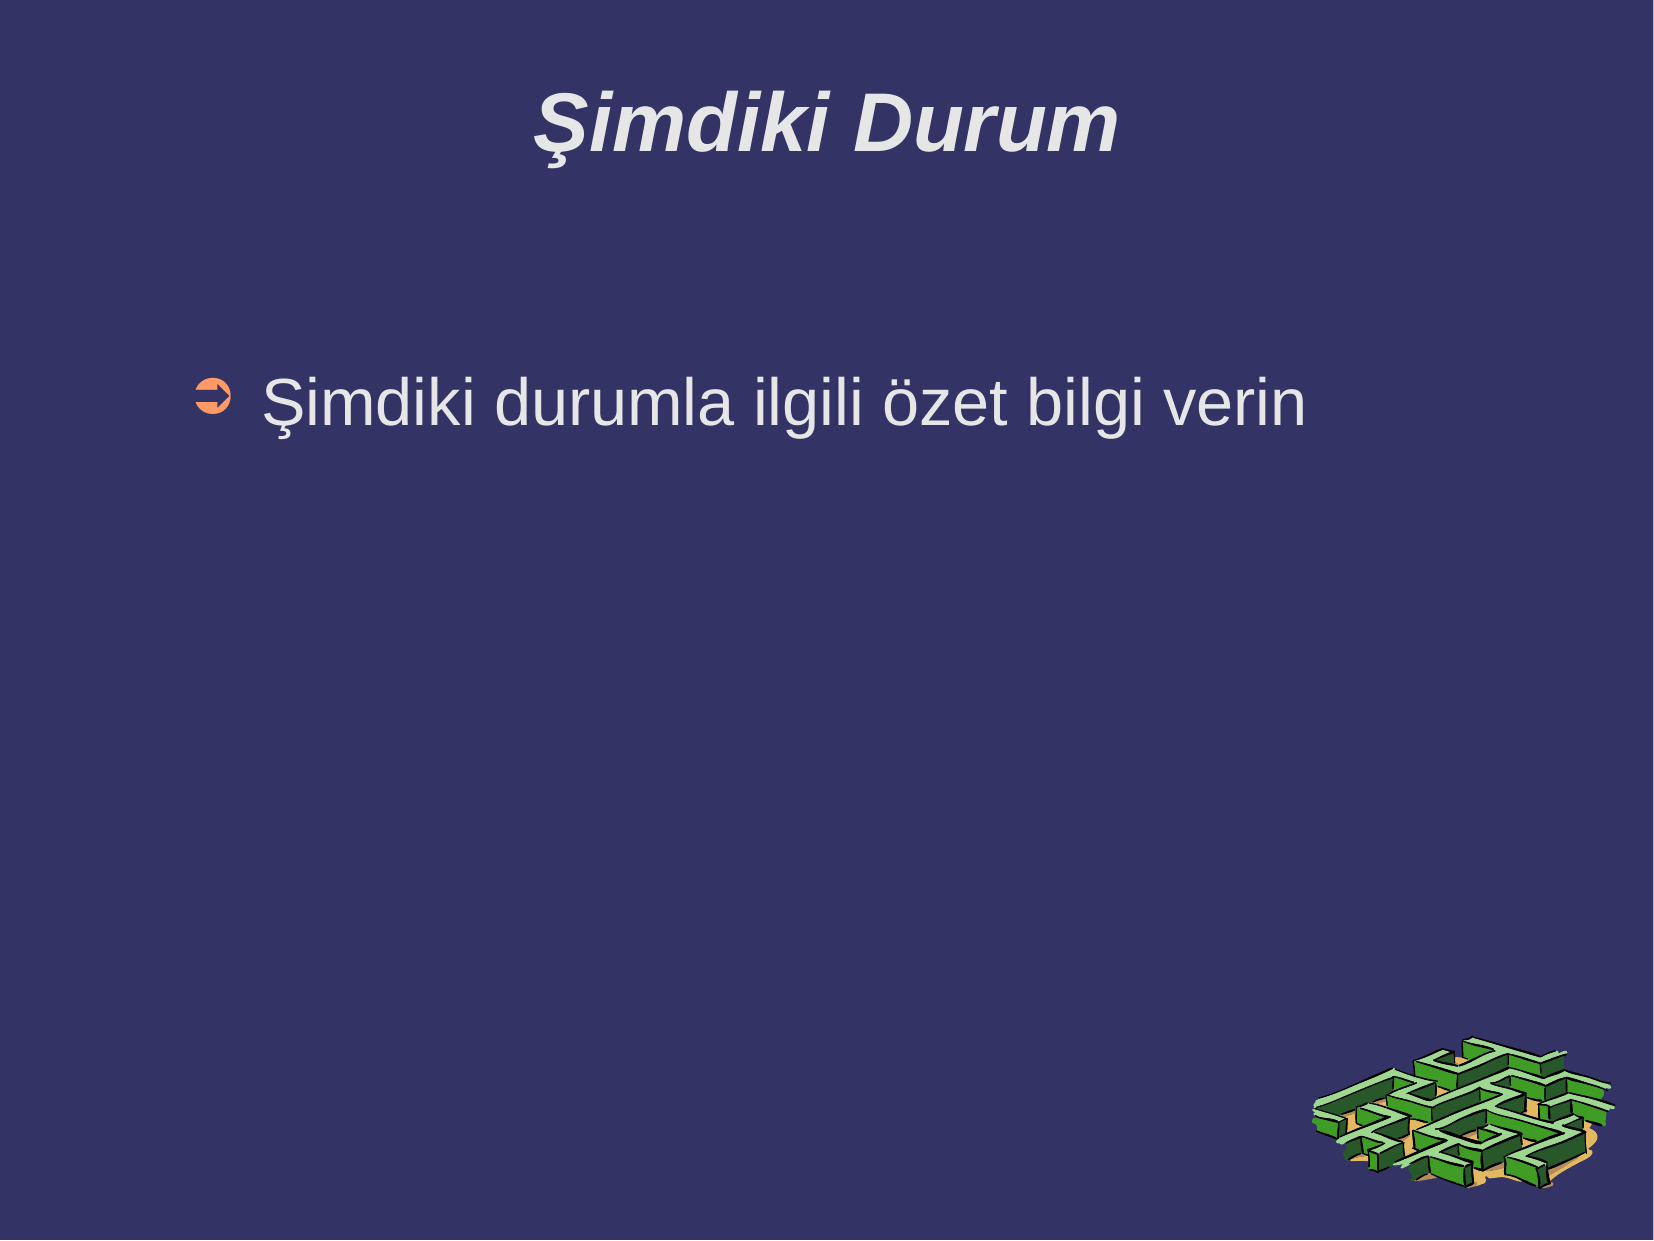

# Şimdiki Durum
Şimdiki durumla ilgili özet bilgi verin